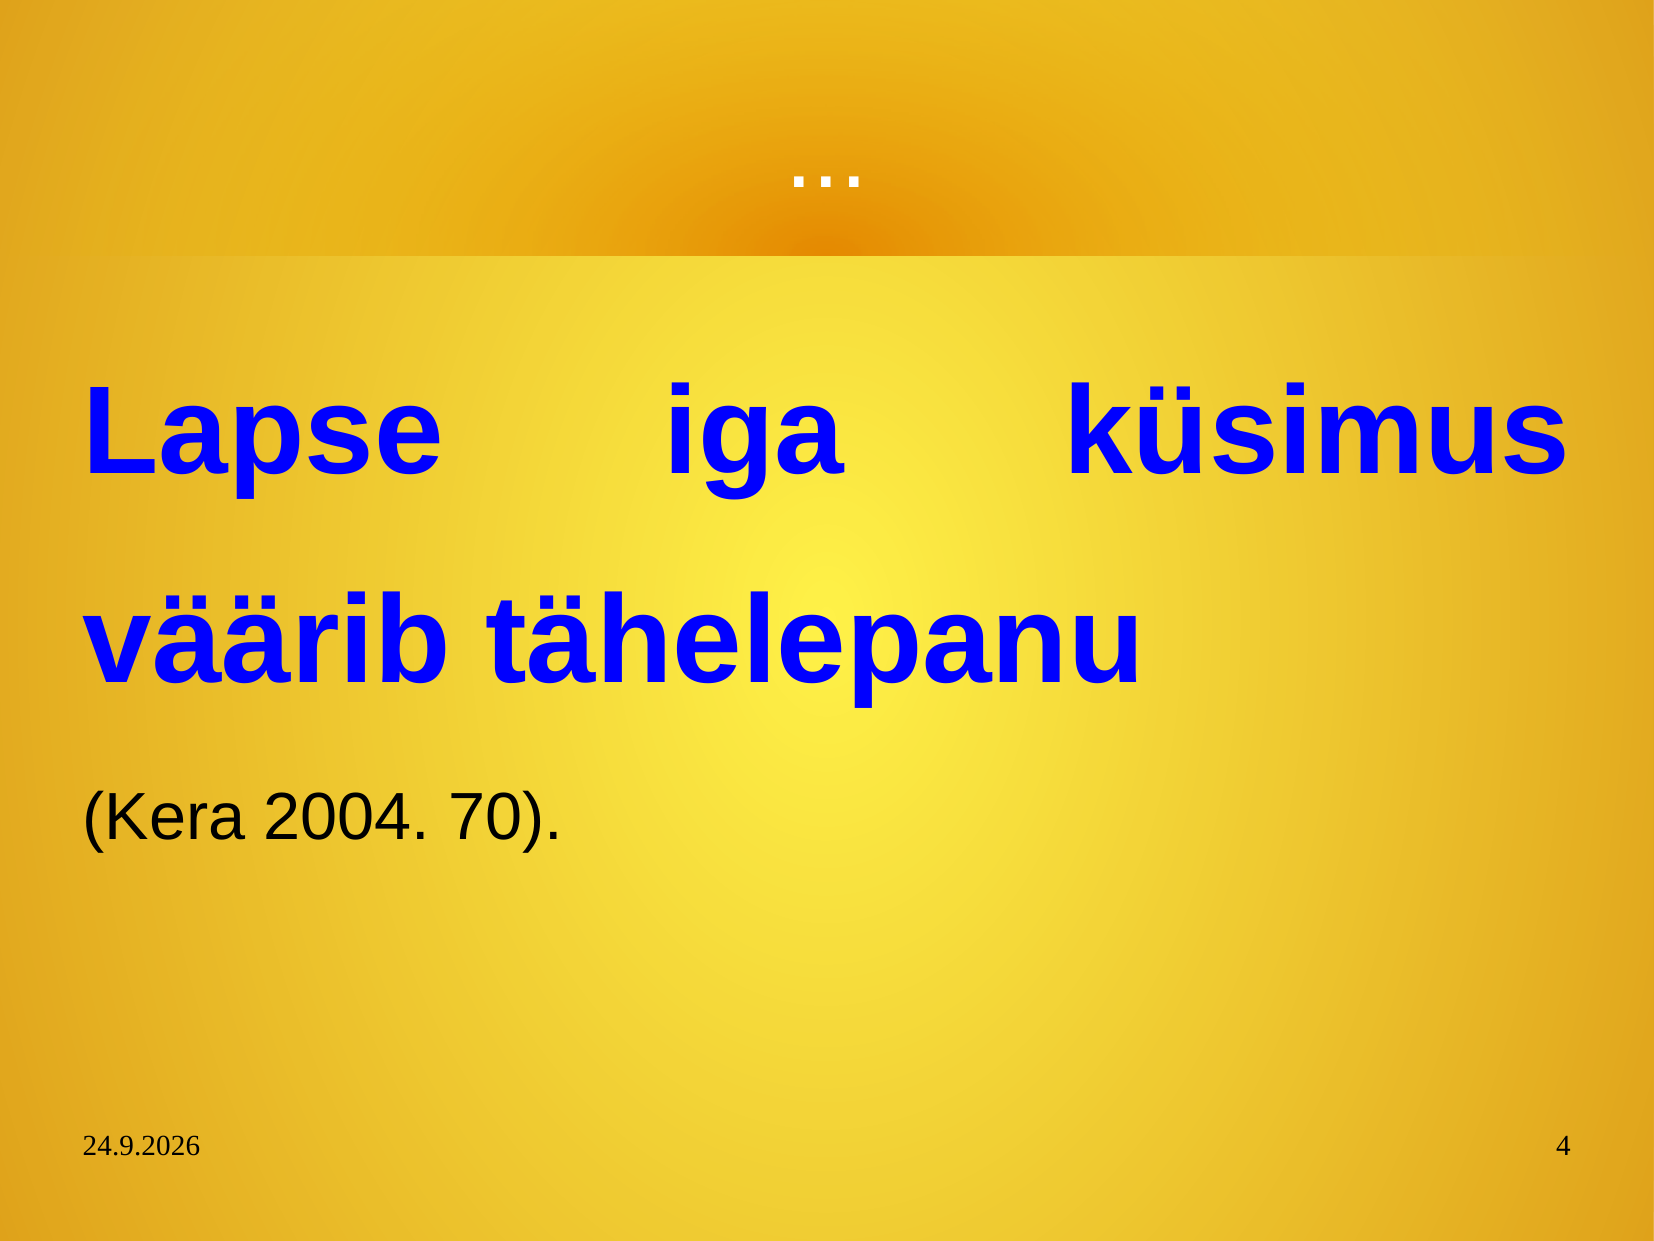

# ...
Lapse iga küsimus väärib tähelepanu
(Kera 2004. 70).
4